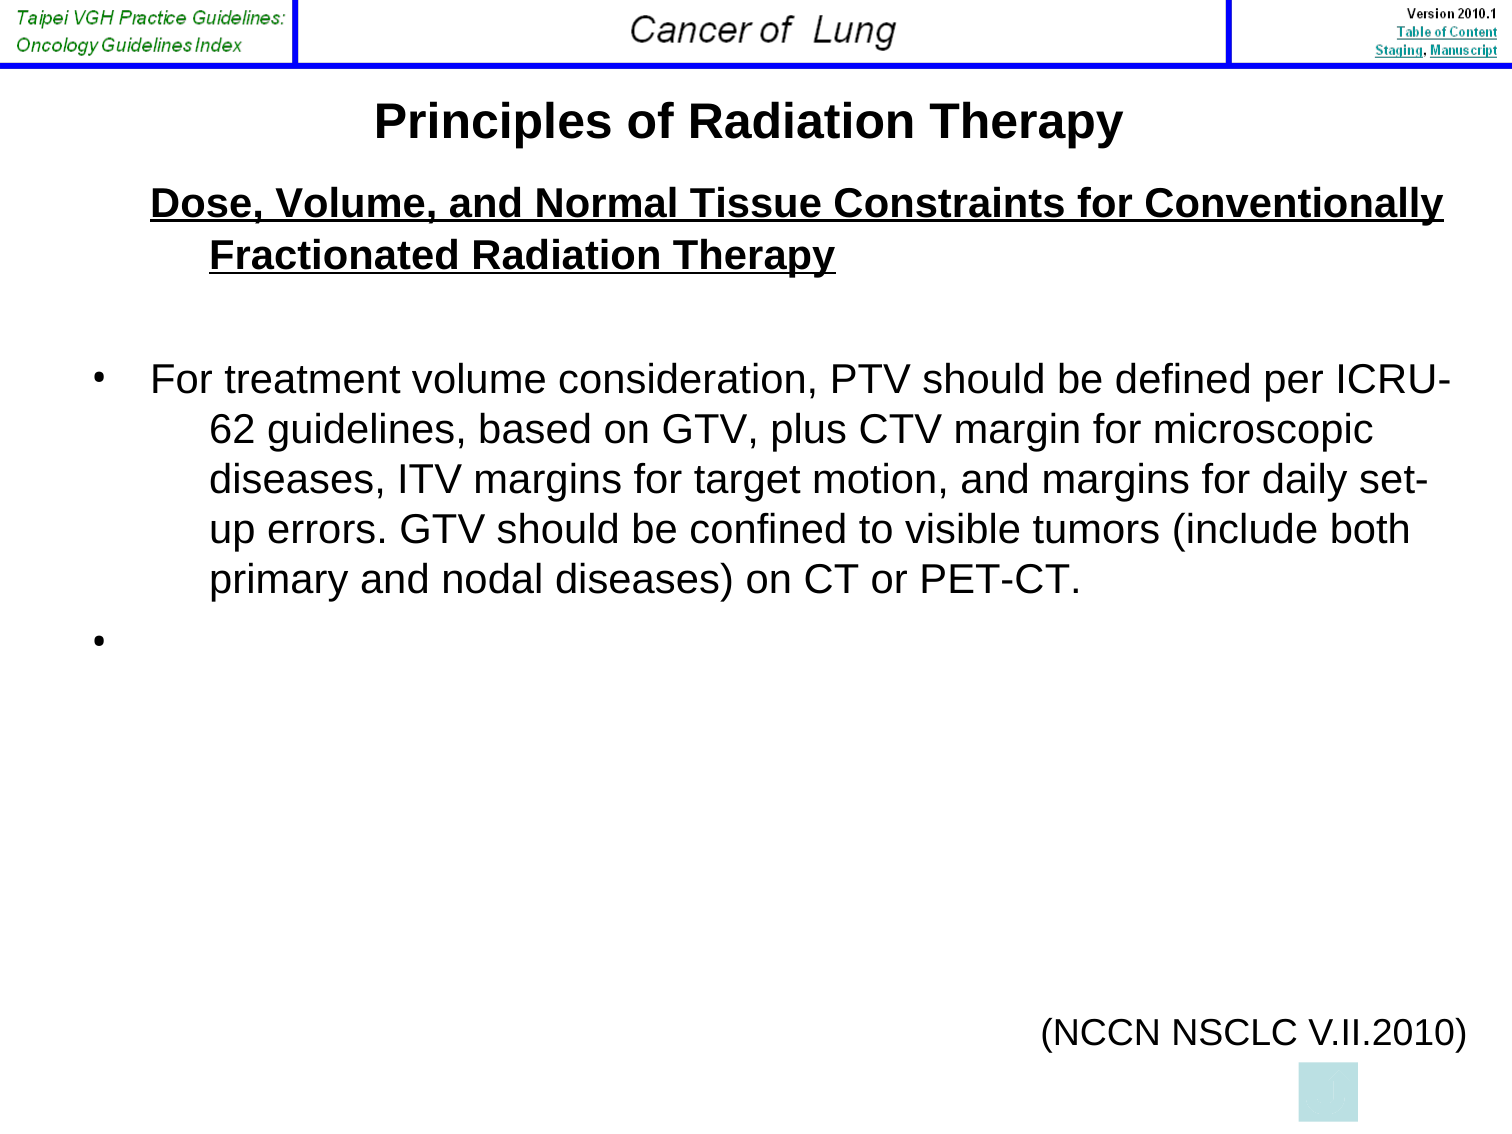

# Principles of Radiation Therapy
Dose, Volume, and Normal Tissue Constraints for Conventionally Fractionated Radiation Therapy
For treatment volume consideration, PTV should be defined per ICRU-62 guidelines, based on GTV, plus CTV margin for microscopic diseases, ITV margins for target motion, and margins for daily set-up errors. GTV should be confined to visible tumors (include both primary and nodal diseases) on CT or PET-CT.
(NCCN NSCLC V.II.2010)